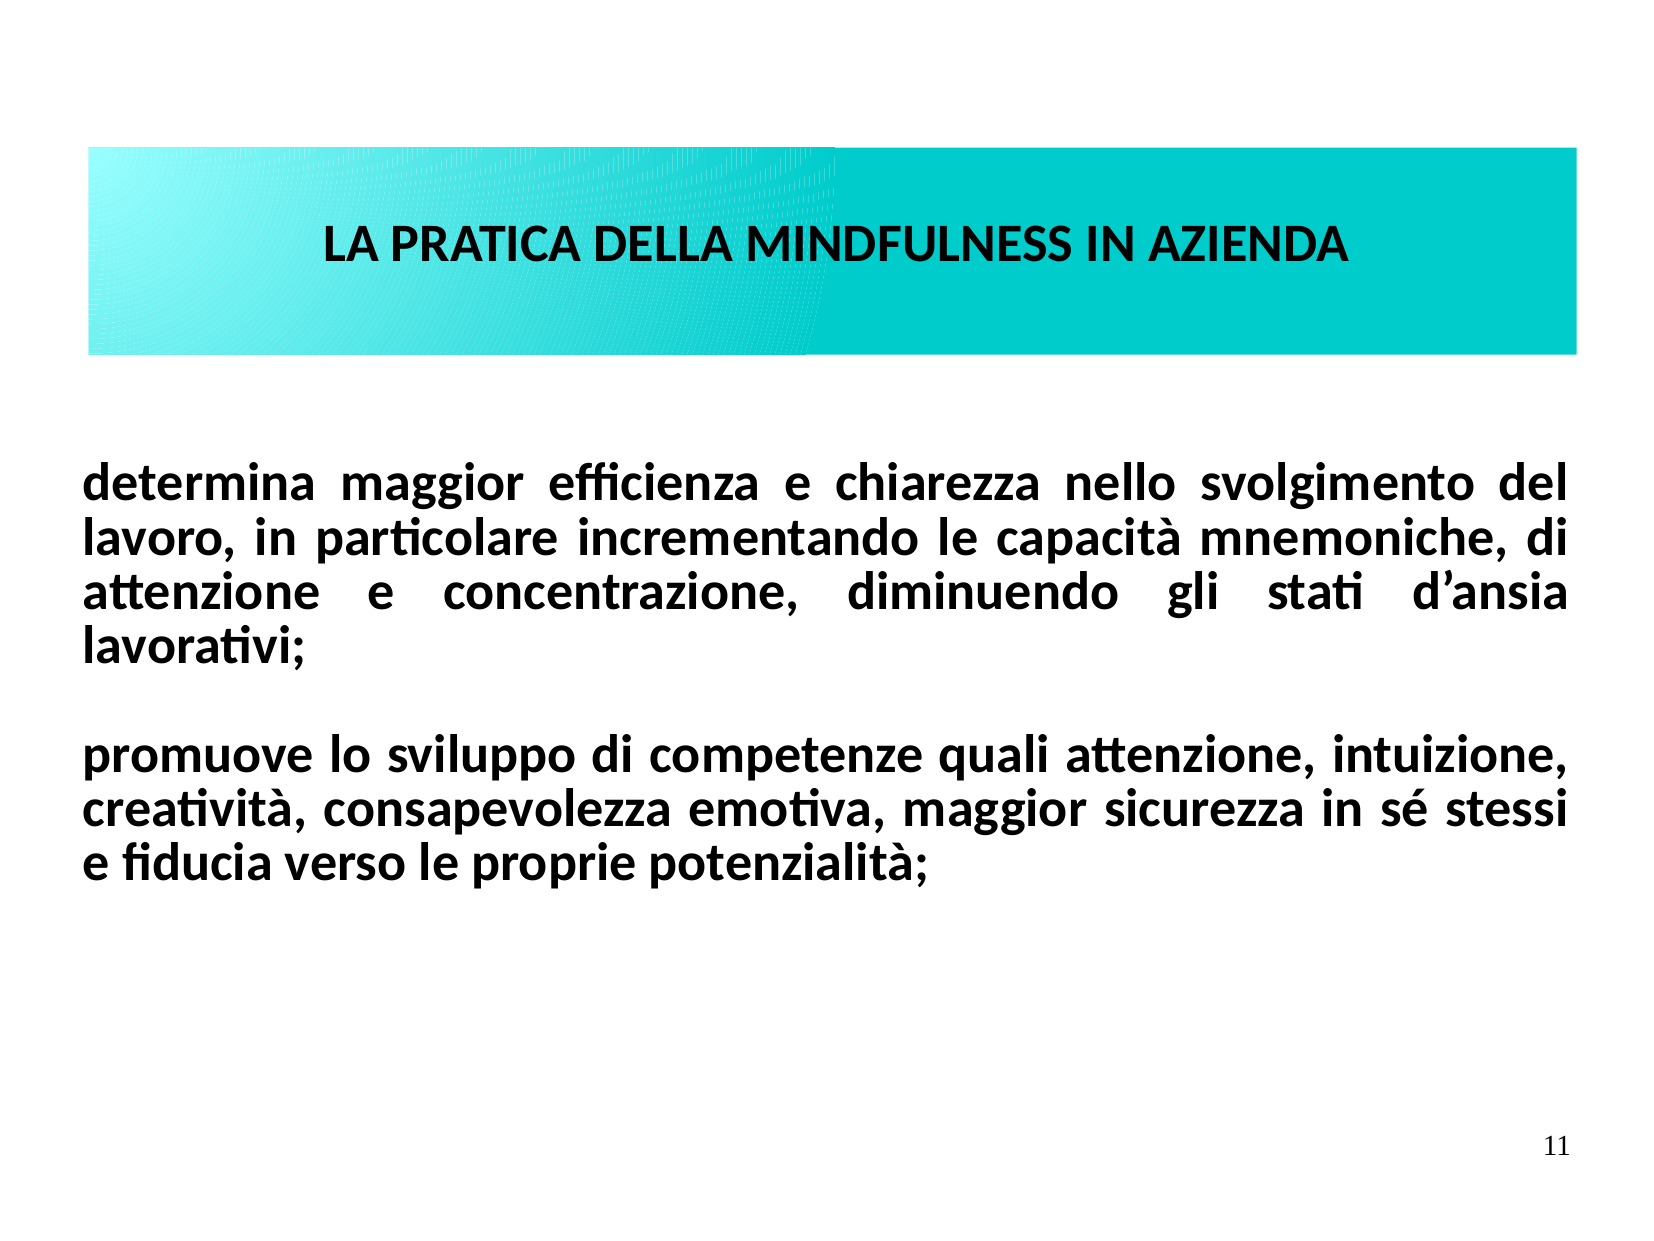

# LA PRATICA DELLA MINDFULNESS IN AZIENDA
determina maggior efficienza e chiarezza nello svolgimento del lavoro, in particolare incrementando le capacità mnemoniche, di attenzione e concentrazione, diminuendo gli stati d’ansia lavorativi;
promuove lo sviluppo di competenze quali attenzione, intuizione, creatività, consapevolezza emotiva, maggior sicurezza in sé stessi e fiducia verso le proprie potenzialità;
11